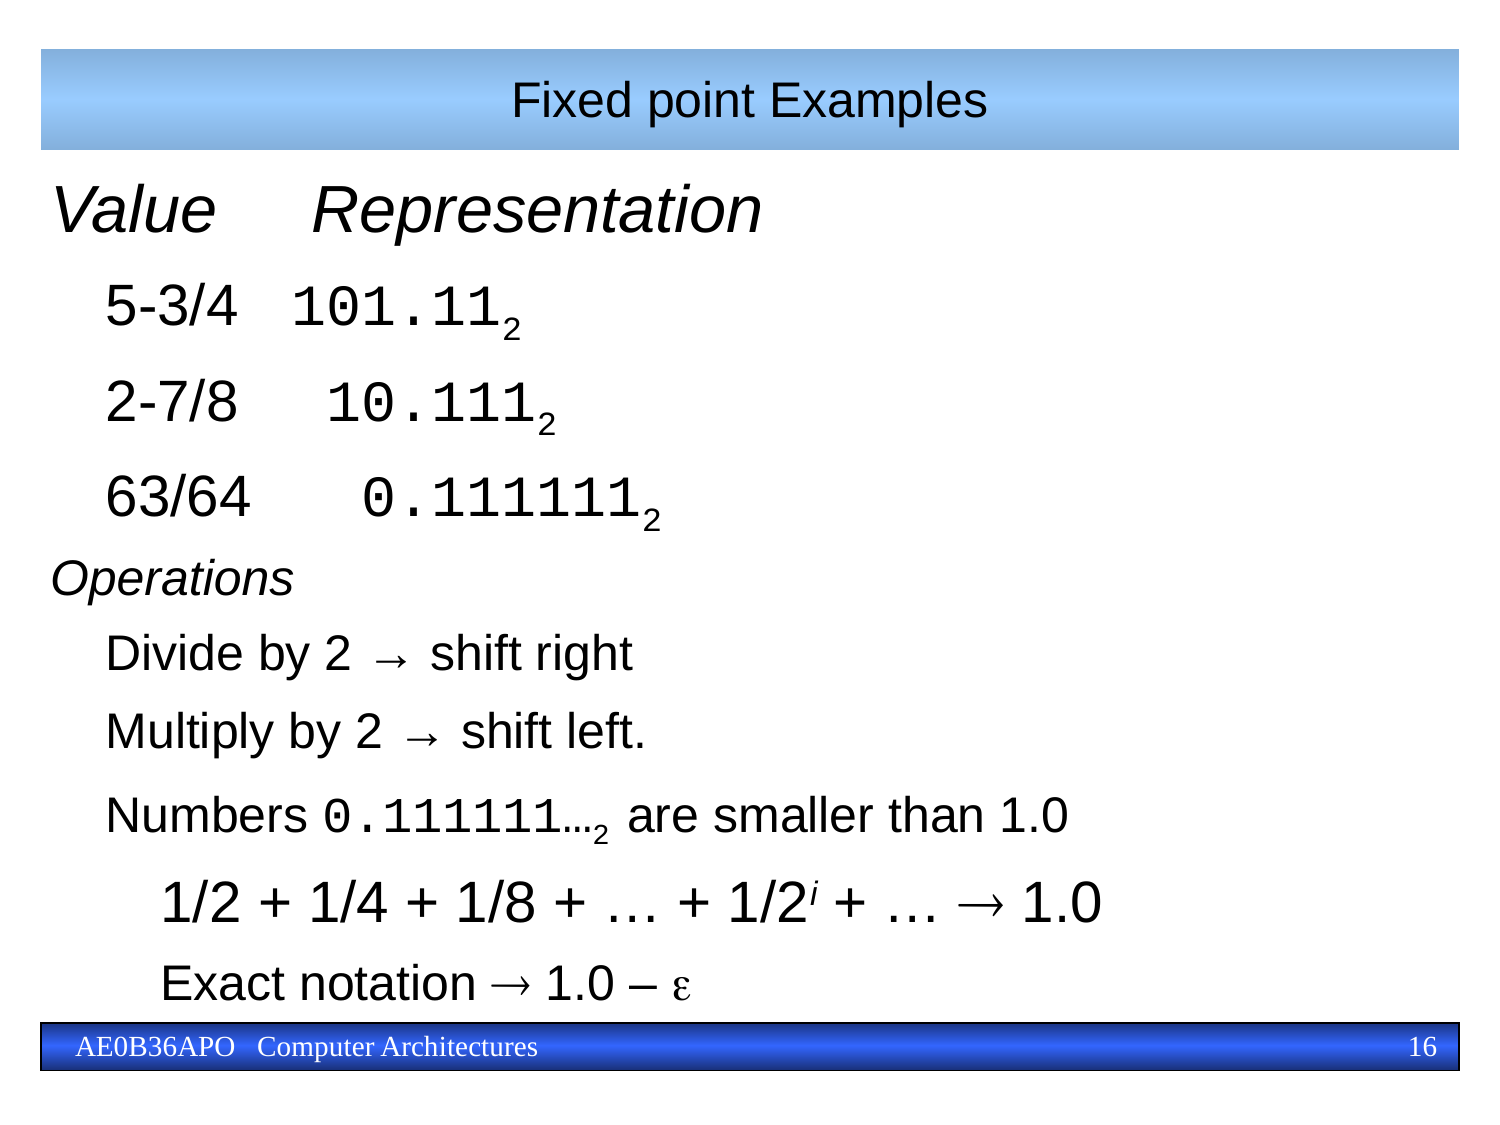

# Fixed point Examples
Value		Representation
5-3/4	101.112
2-7/8	 10.1112
63/64	 0.1111112
Operations
Divide by 2 → shift right
Multiply by 2 → shift left.
Numbers 0.111111…2 are smaller than 1.0
1/2 + 1/4 + 1/8 + … + 1/2i + …  1.0
Exact notation  1.0 – 
AE0B36APO Computer Architectures
16